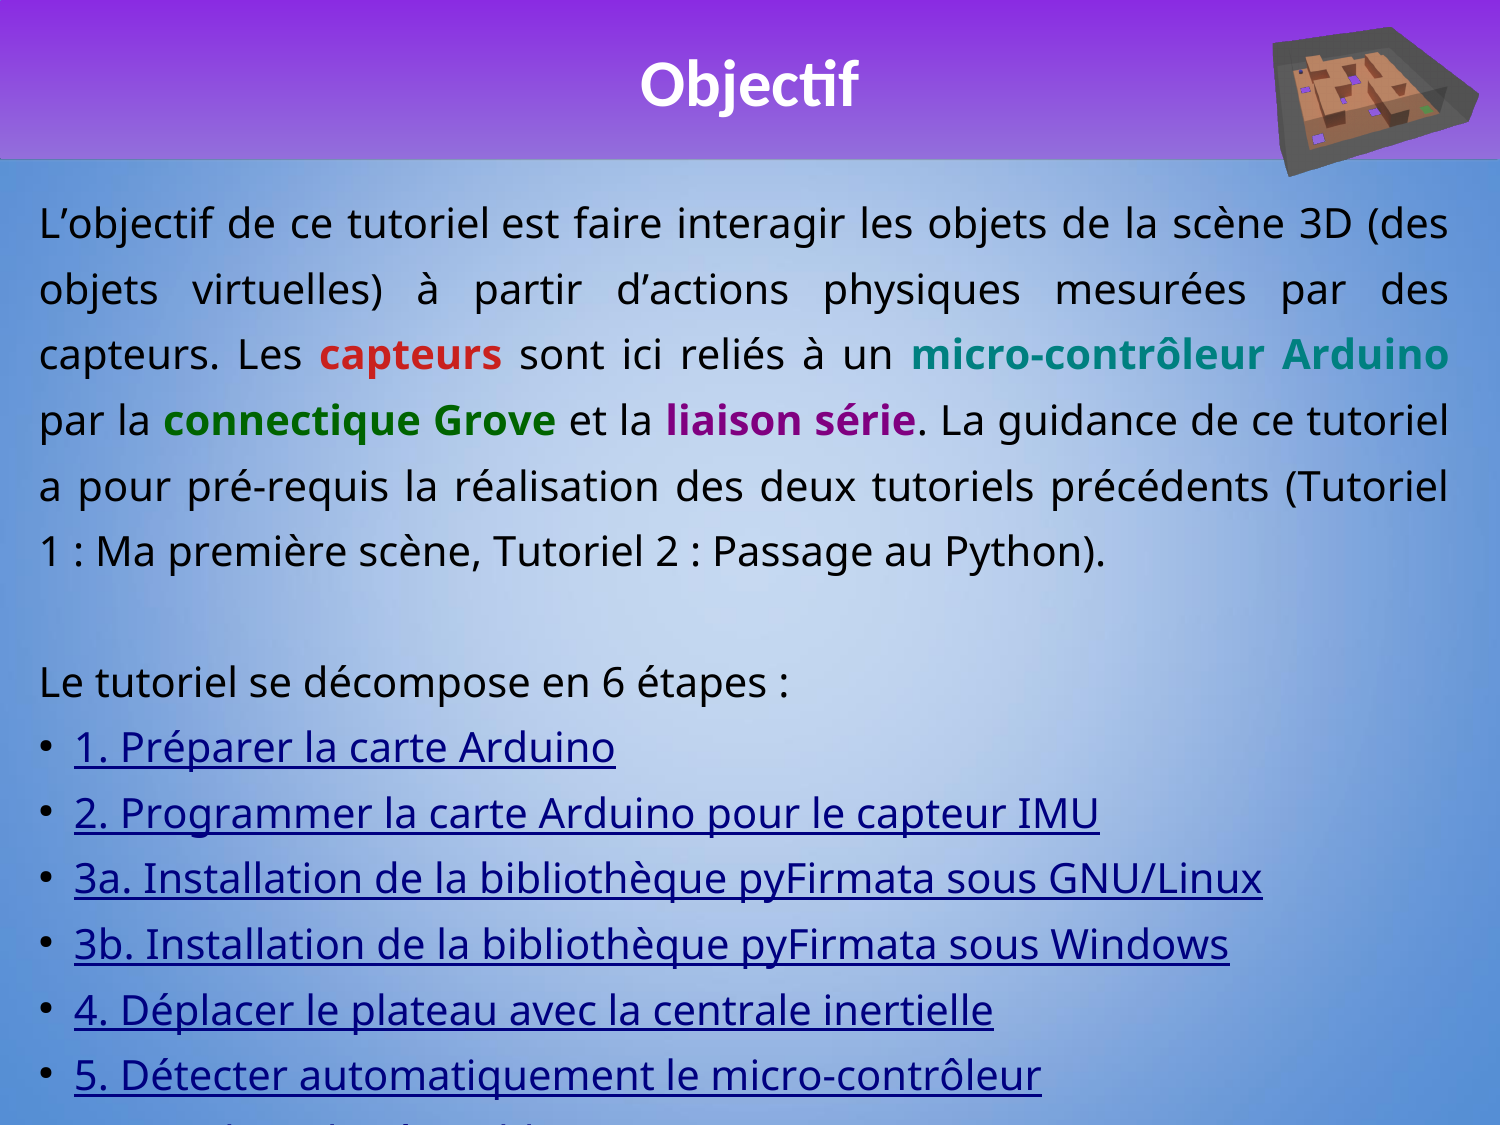

Objectif
L’objectif de ce tutoriel est faire interagir les objets de la scène 3D (des objets virtuelles) à partir d’actions physiques mesurées par des capteurs. Les capteurs sont ici reliés à un micro-contrôleur Arduino par la connectique Grove et la liaison série. La guidance de ce tutoriel a pour pré-requis la réalisation des deux tutoriels précédents (Tutoriel 1 : Ma première scène, Tutoriel 2 : Passage au Python).
Le tutoriel se décompose en 6 étapes :
1. Préparer la carte Arduino
2. Programmer la carte Arduino pour le capteur IMU
3a. Installation de la bibliothèque pyFirmata sous GNU/Linux
3b. Installation de la bibliothèque pyFirmata sous Windows
4. Déplacer le plateau avec la centrale inertielle
5. Détecter automatiquement le micro-contrôleur
6. Distribuer l’exécutable